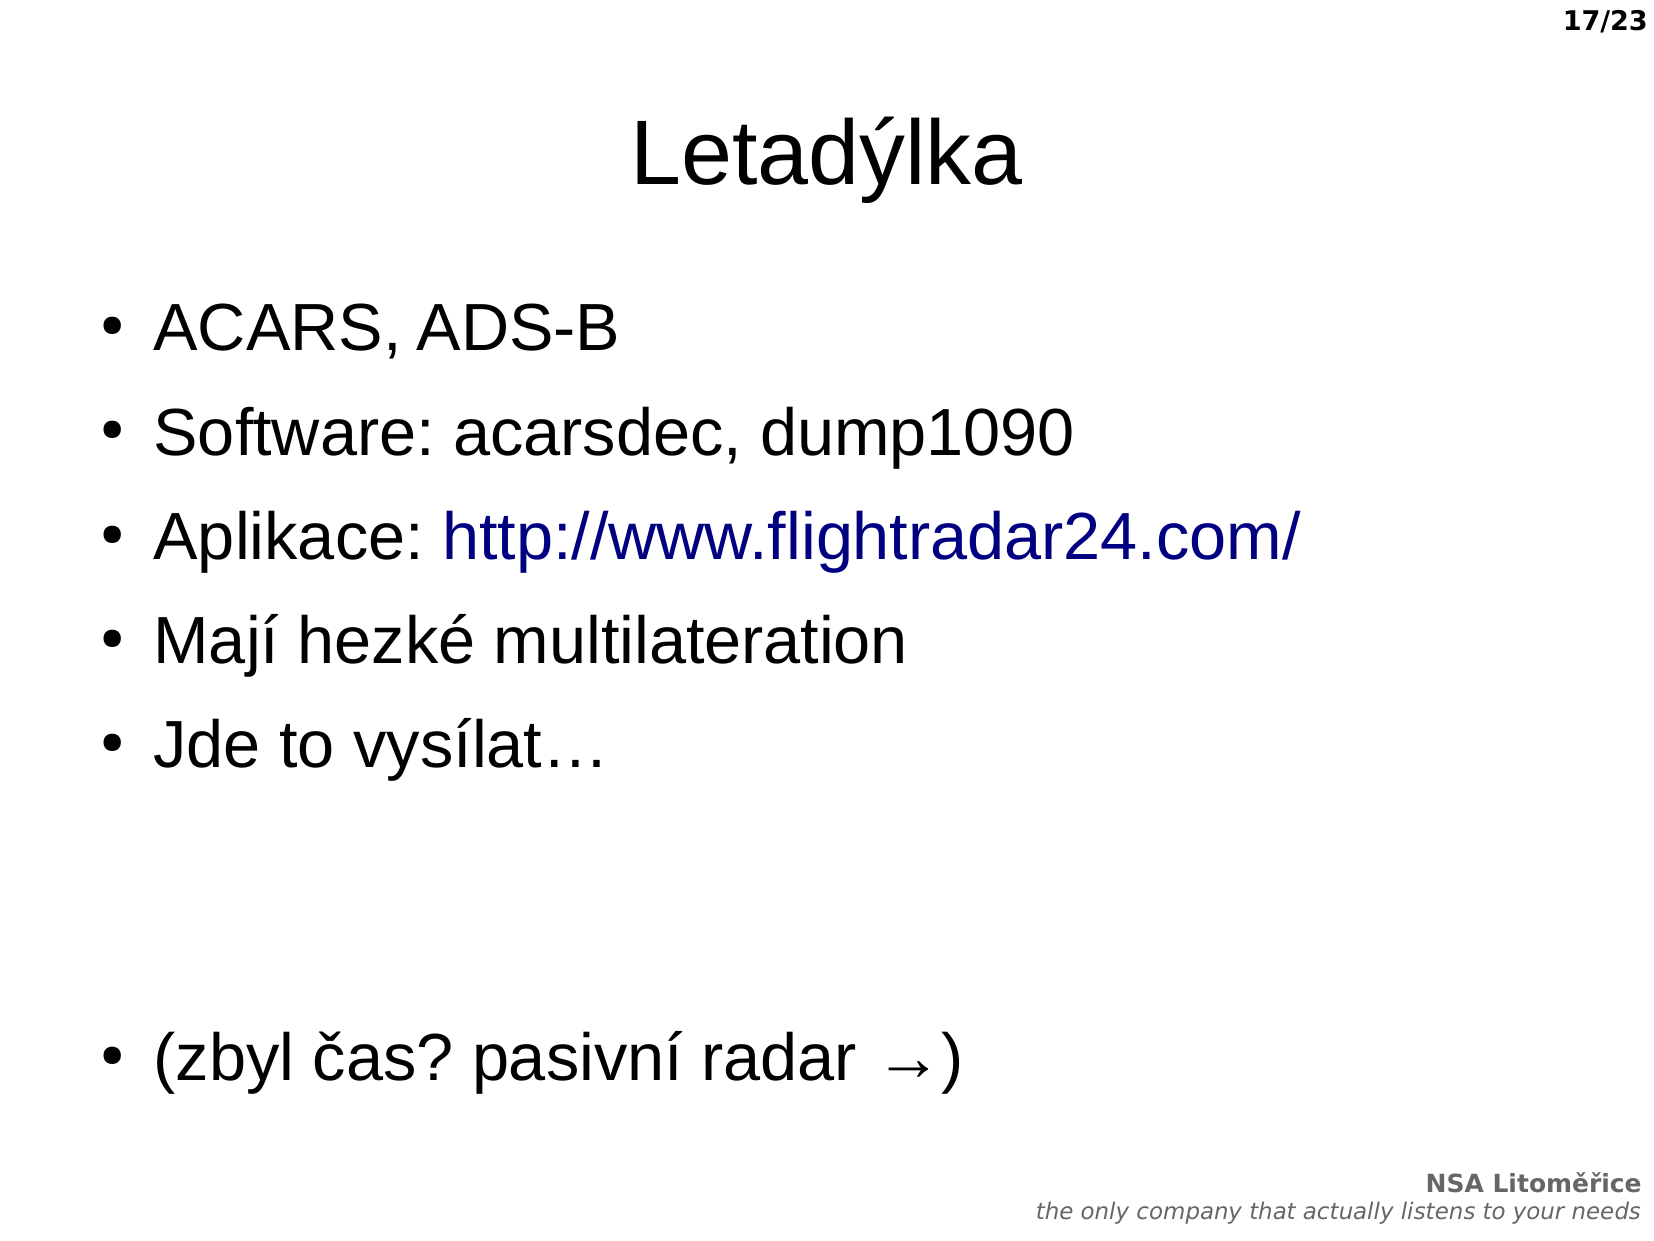

aaa
# Letadýlka
ACARS, ADS-B
Software: acarsdec, dump1090
Aplikace: http://www.flightradar24.com/
Mají hezké multilateration
Jde to vysílat…
(zbyl čas? pasivní radar →)
17